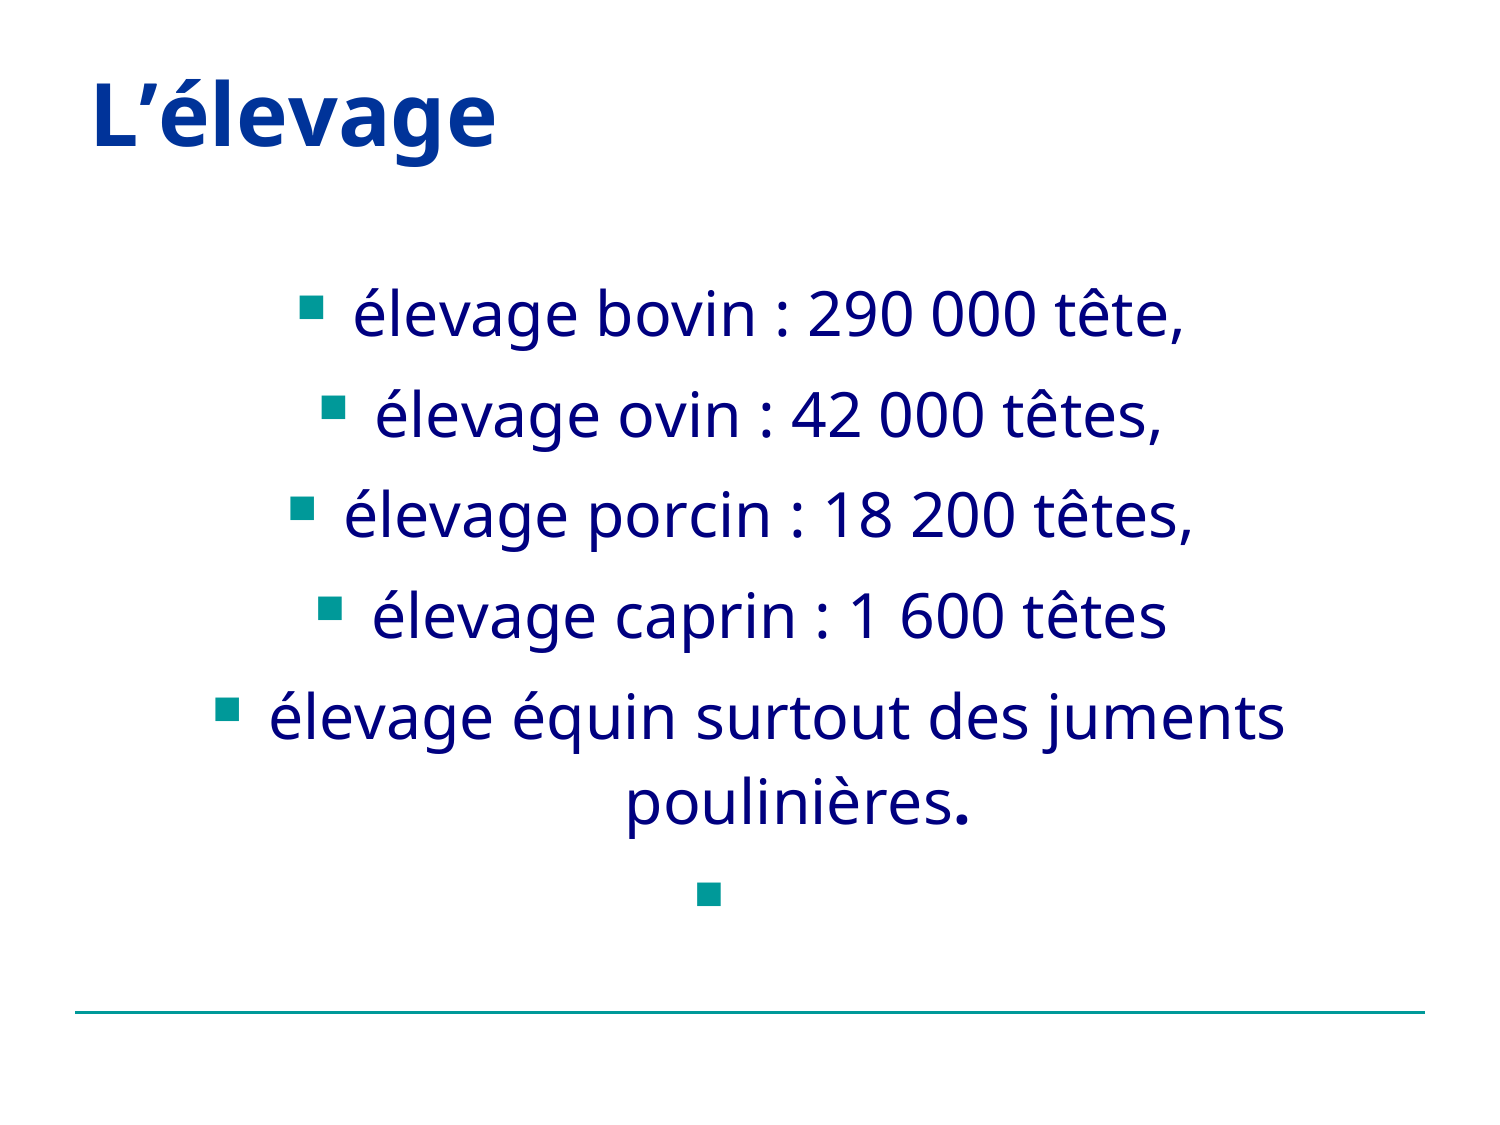

# L’élevage
élevage bovin : 290 000 tête,
élevage ovin : 42 000 têtes,
élevage porcin : 18 200 têtes,
élevage caprin : 1 600 têtes
élevage équin surtout des juments poulinières.